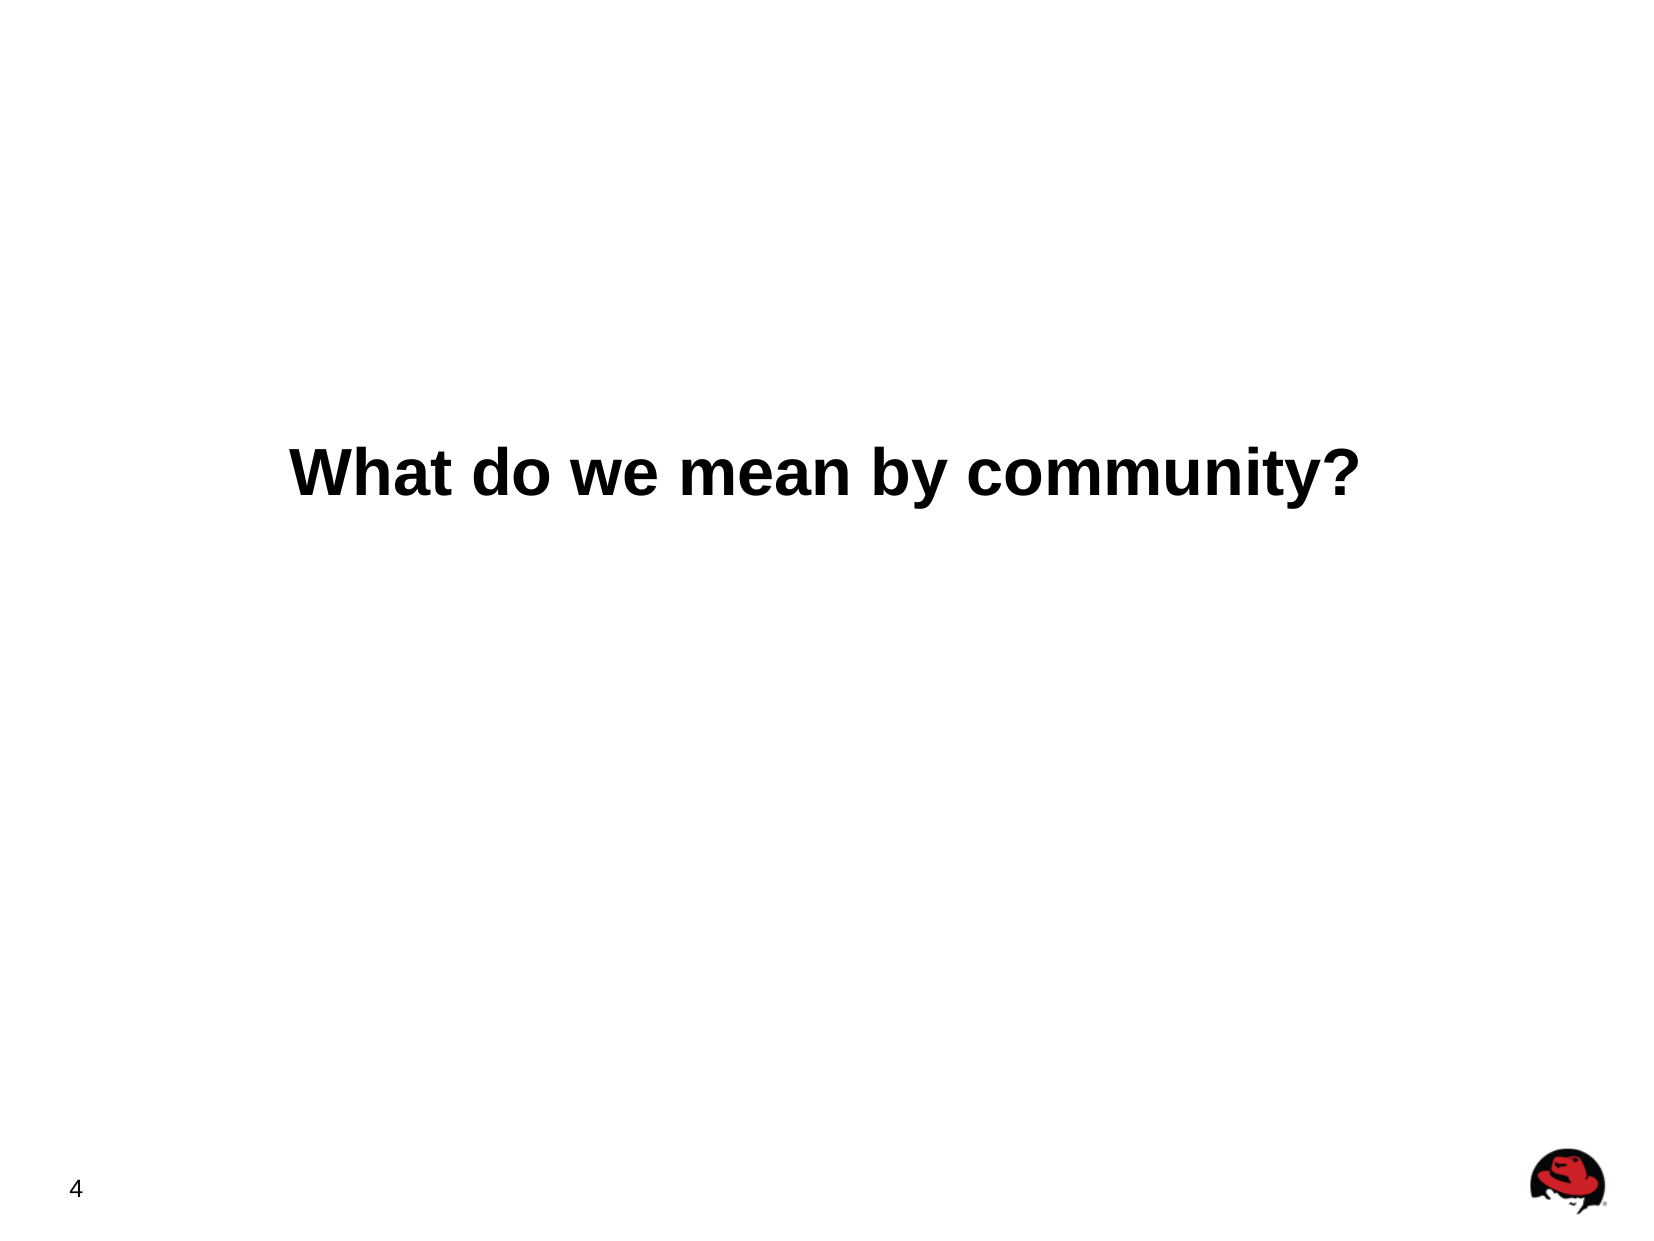

# What do we mean by community?